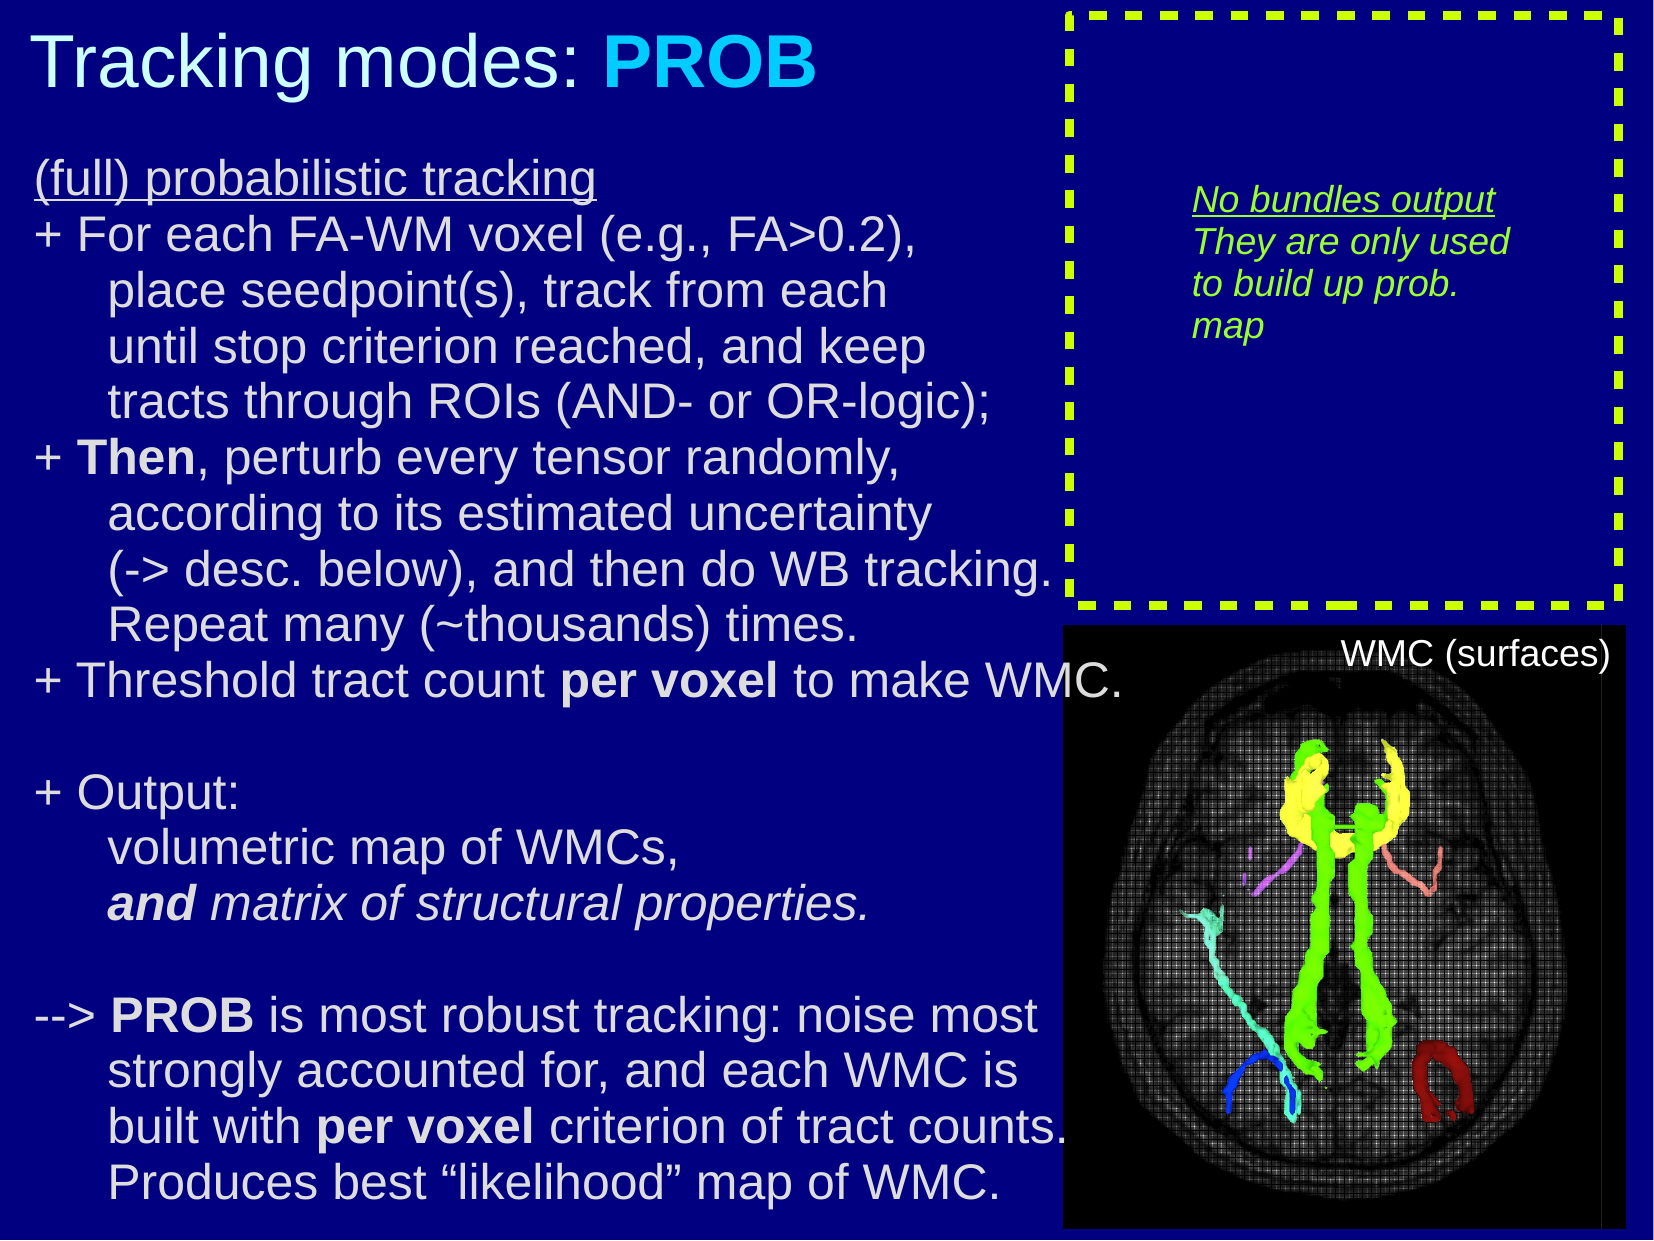

# Tracking modes: PROB
(full) probabilistic tracking
+ For each FA-WM voxel (e.g., FA>0.2),
	place seedpoint(s), track from each
	until stop criterion reached, and keep
	tracts through ROIs (AND- or OR-logic);
+ Then, perturb every tensor randomly,
	according to its estimated uncertainty
	(-> desc. below), and then do WB tracking.
	Repeat many (~thousands) times.
+ Threshold tract count per voxel to make WMC.
+ Output:
	volumetric map of WMCs,
	and matrix of structural properties.
--> PROB is most robust tracking: noise most
	strongly accounted for, and each WMC is
	built with per voxel criterion of tract counts.
	Produces best “likelihood” map of WMC.
No bundles output
They are only used
to build up prob.
map
WMC (surfaces)